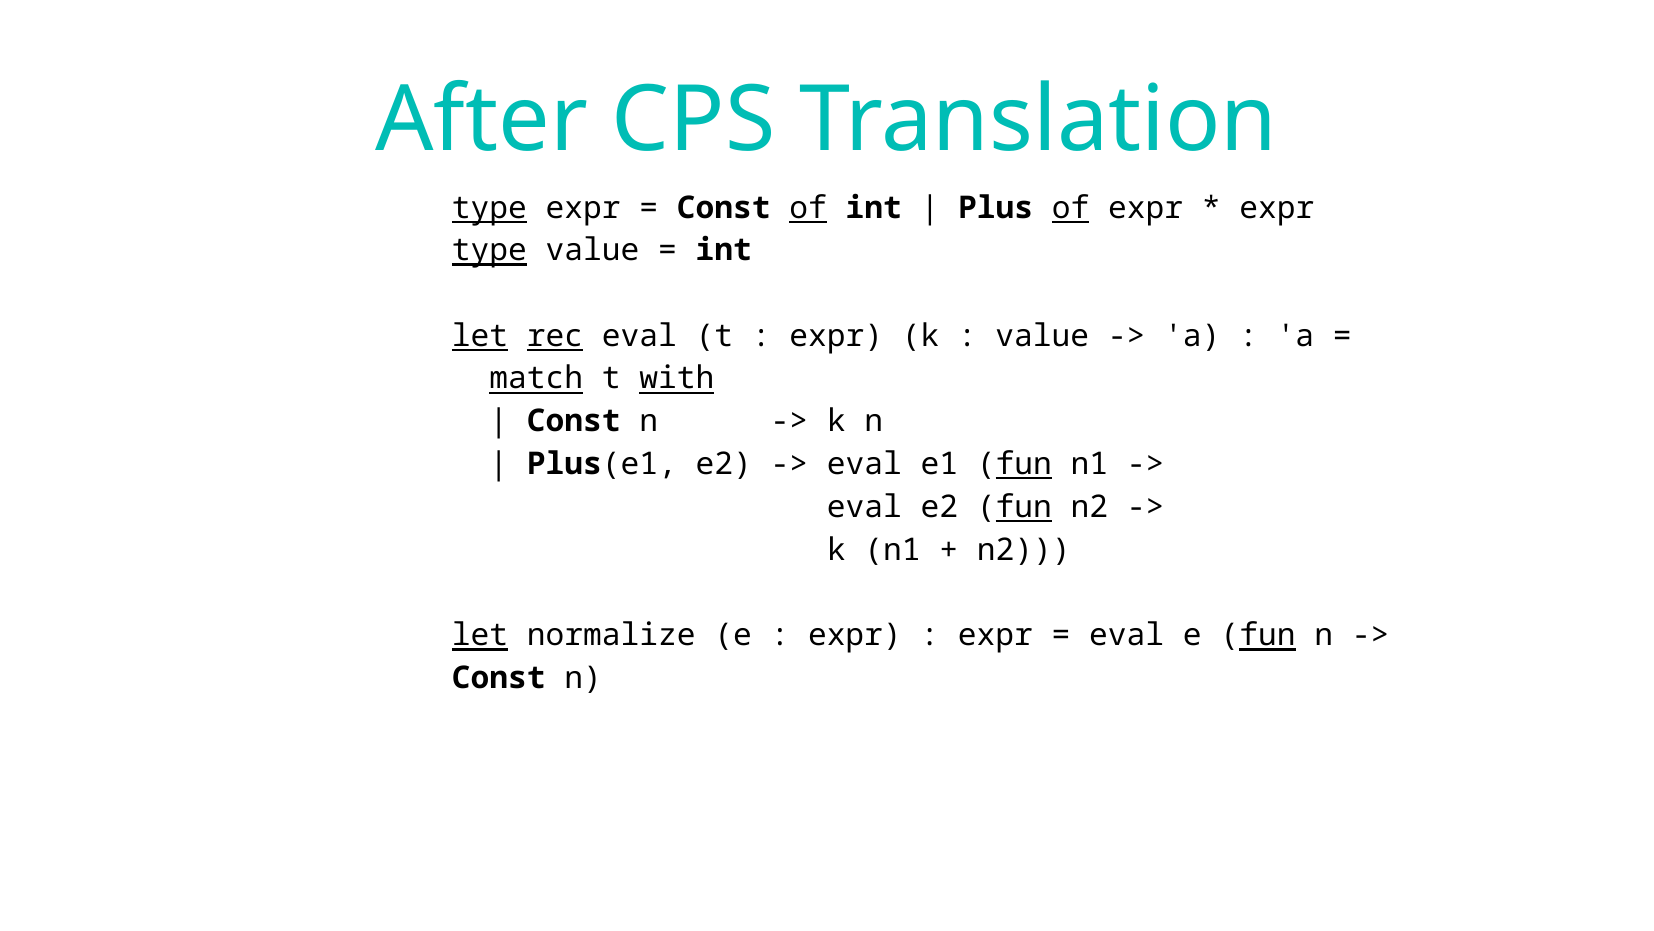

# After CPS Translation
type expr = Const of int | Plus of expr * expr
type value = int
let rec eval (t : expr) (k : value -> 'a) : 'a =
 match t with
 | Const n -> k n
 | Plus(e1, e2) -> eval e1 (fun n1 ->
 eval e2 (fun n2 ->
 k (n1 + n2)))
let normalize (e : expr) : expr = eval e (fun n -> Const n)